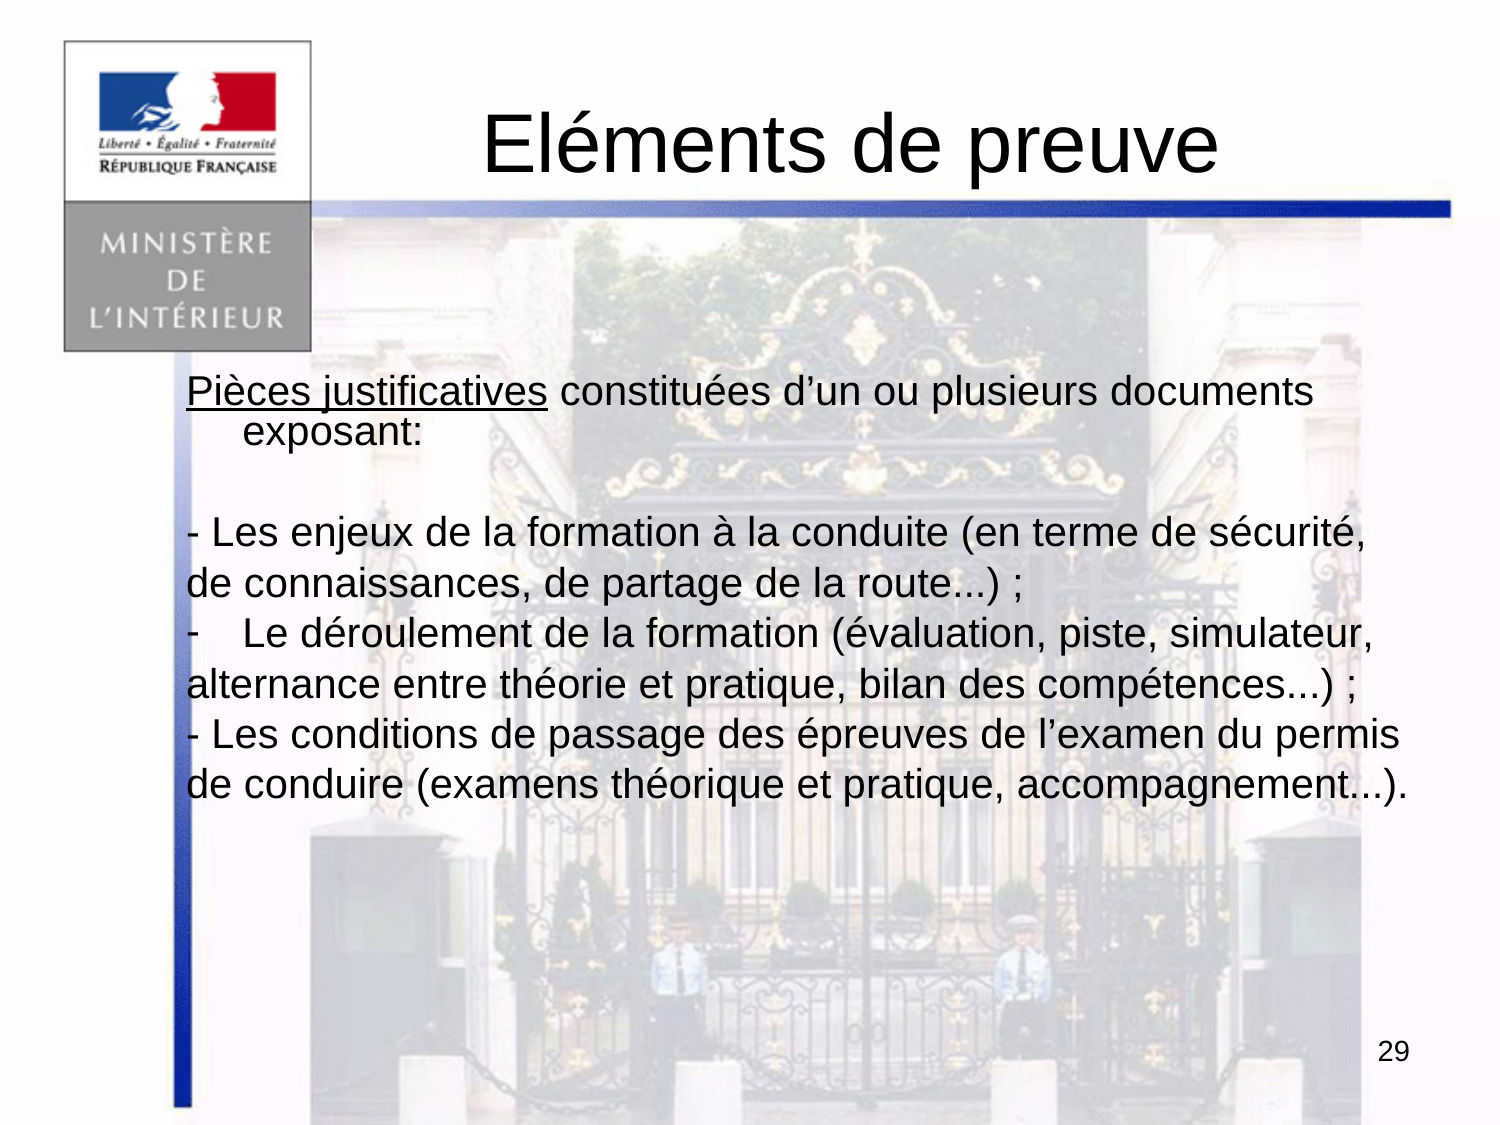

# Eléments de preuve
Pièces justificatives constituées d’un ou plusieurs documents exposant:
- Les enjeux de la formation à la conduite (en terme de sécurité,
de connaissances, de partage de la route...) ;
Le déroulement de la formation (évaluation, piste, simulateur,
alternance entre théorie et pratique, bilan des compétences...) ;
- Les conditions de passage des épreuves de l’examen du permis
de conduire (examens théorique et pratique, accompagnement...).